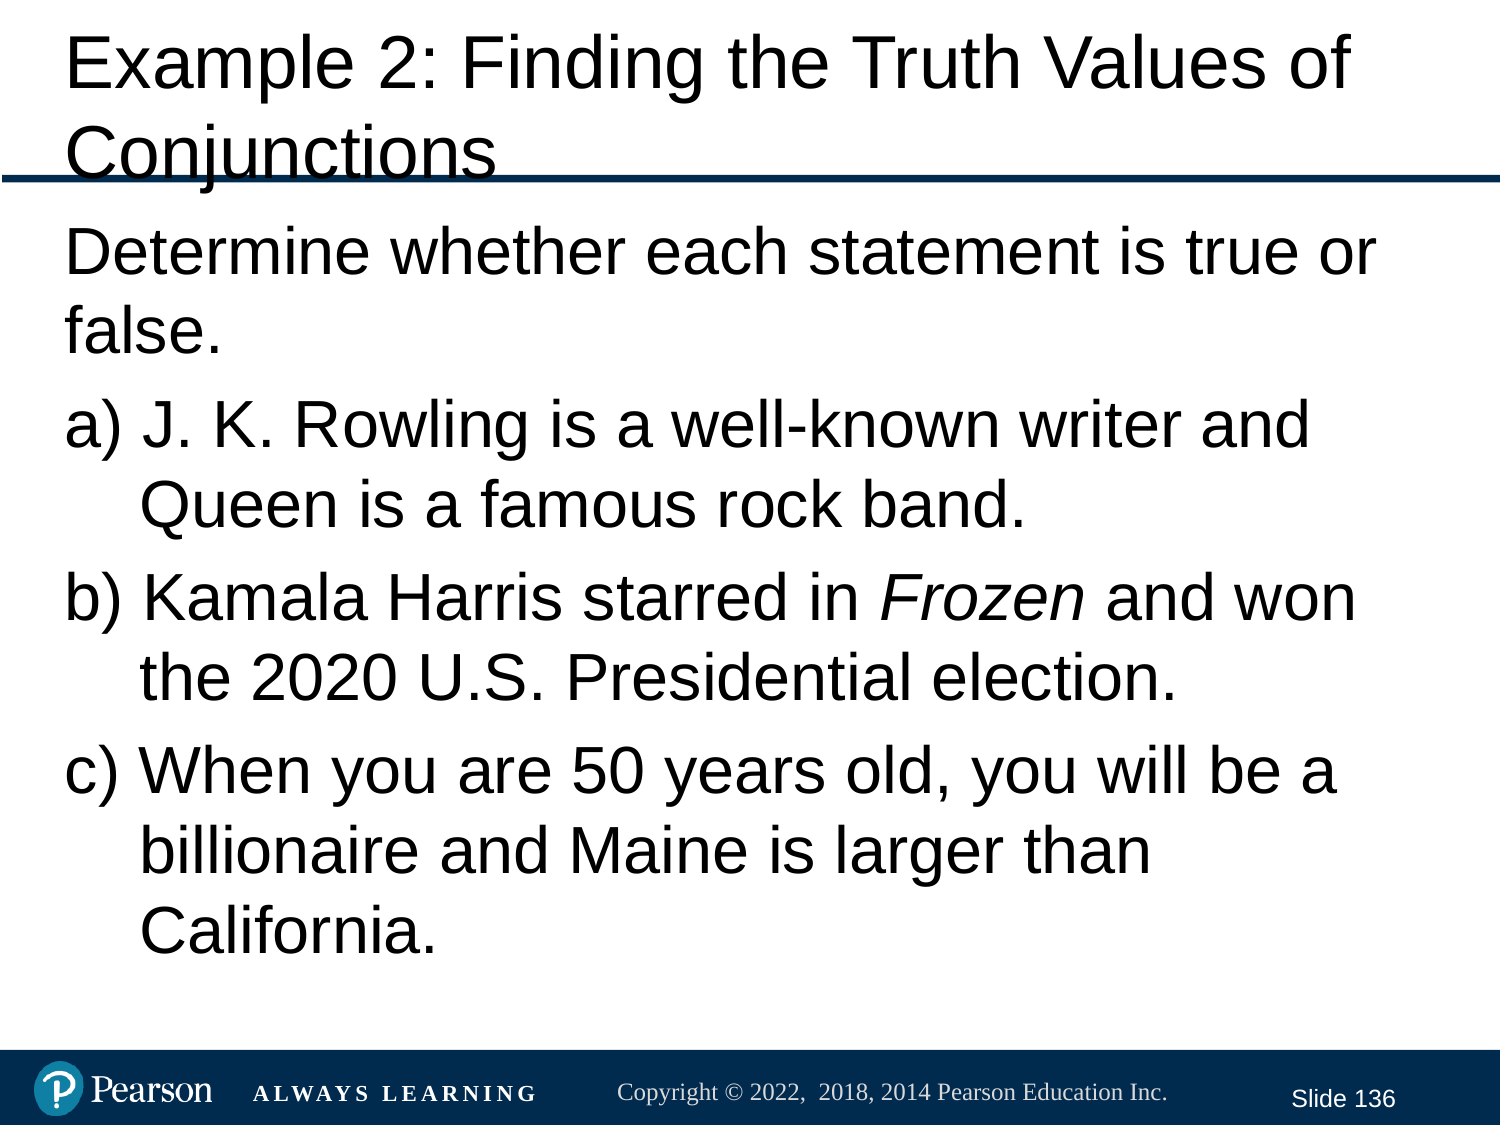

# Example 2: Finding the Truth Values of Conjunctions
Determine whether each statement is true or false.
a) J. K. Rowling is a well-known writer and Queen is a famous rock band.
b) Kamala Harris starred in Frozen and won the 2020 U.S. Presidential election.
c) When you are 50 years old, you will be a billionaire and Maine is larger than California.